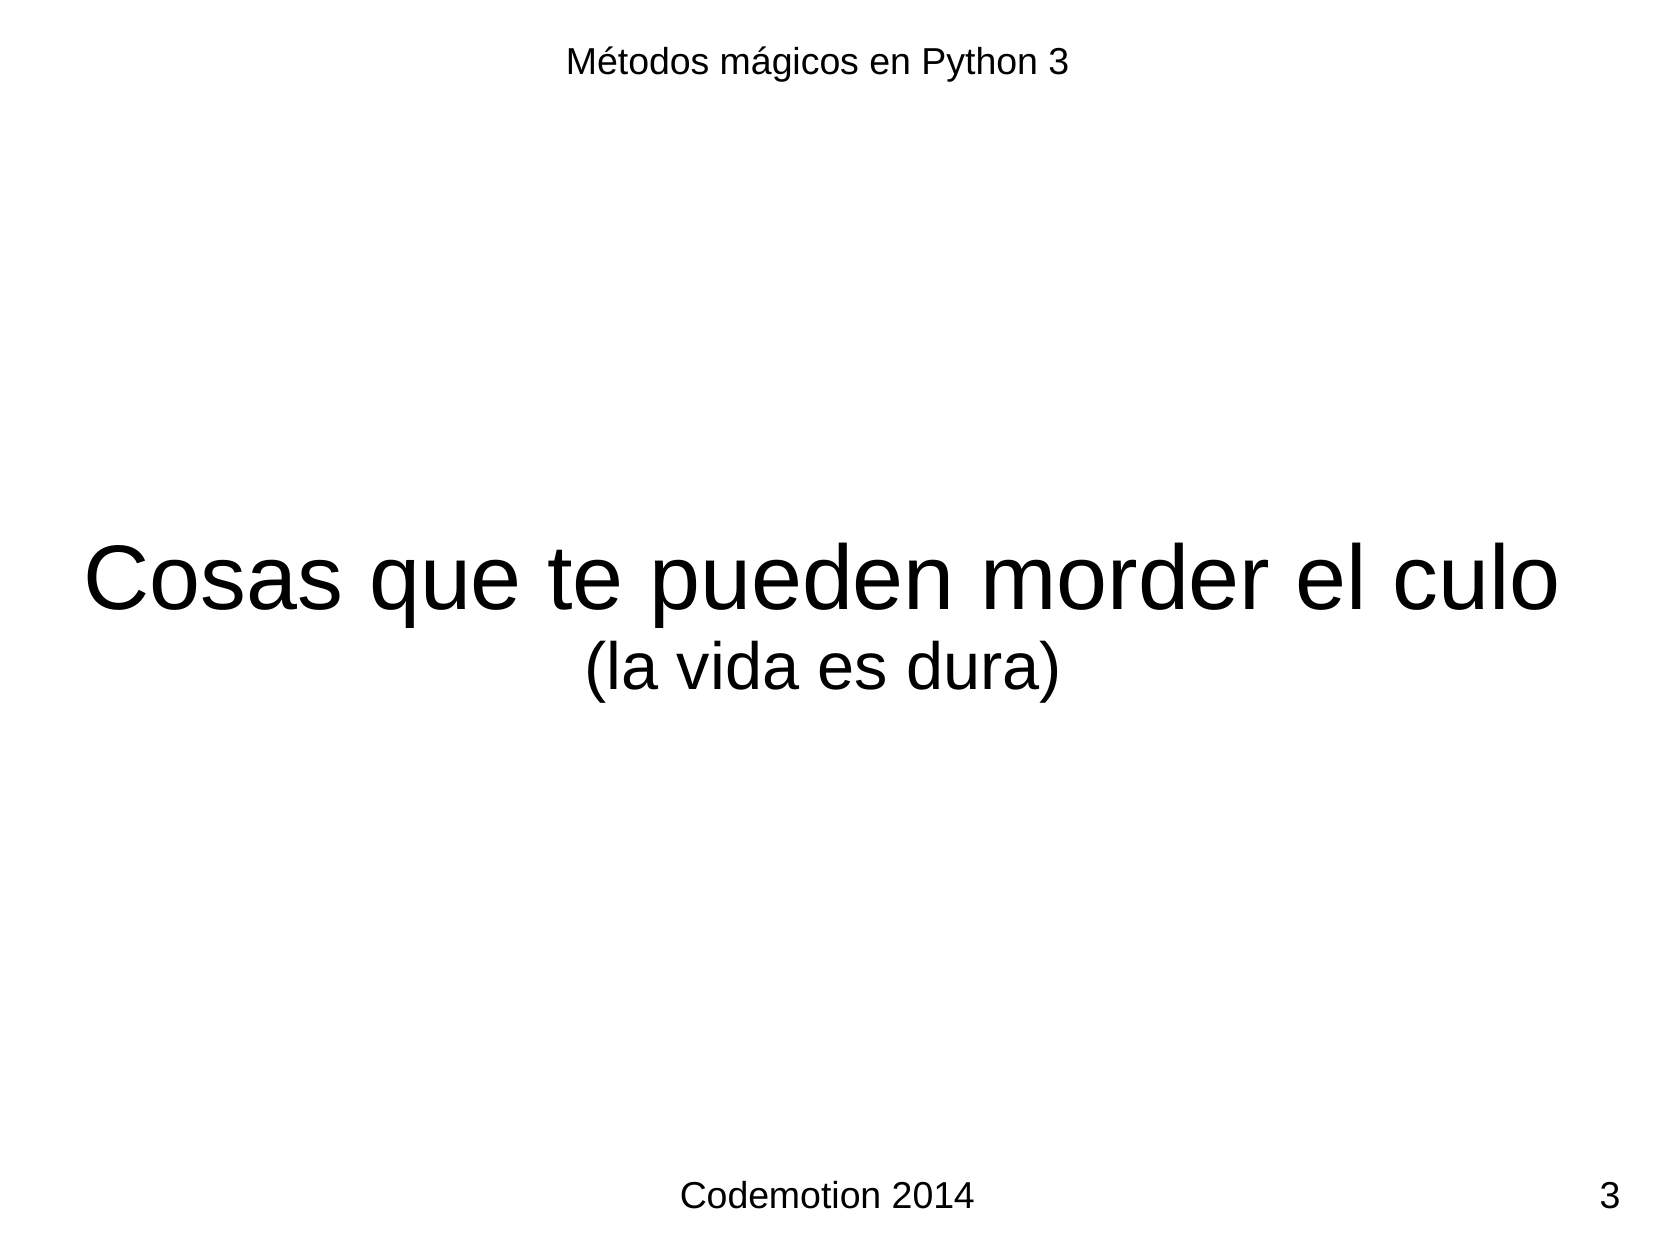

# Cosas que te pueden morder el culo
(la vida es dura)
Métodos mágicos en Python 3
Codemotion 2014
3